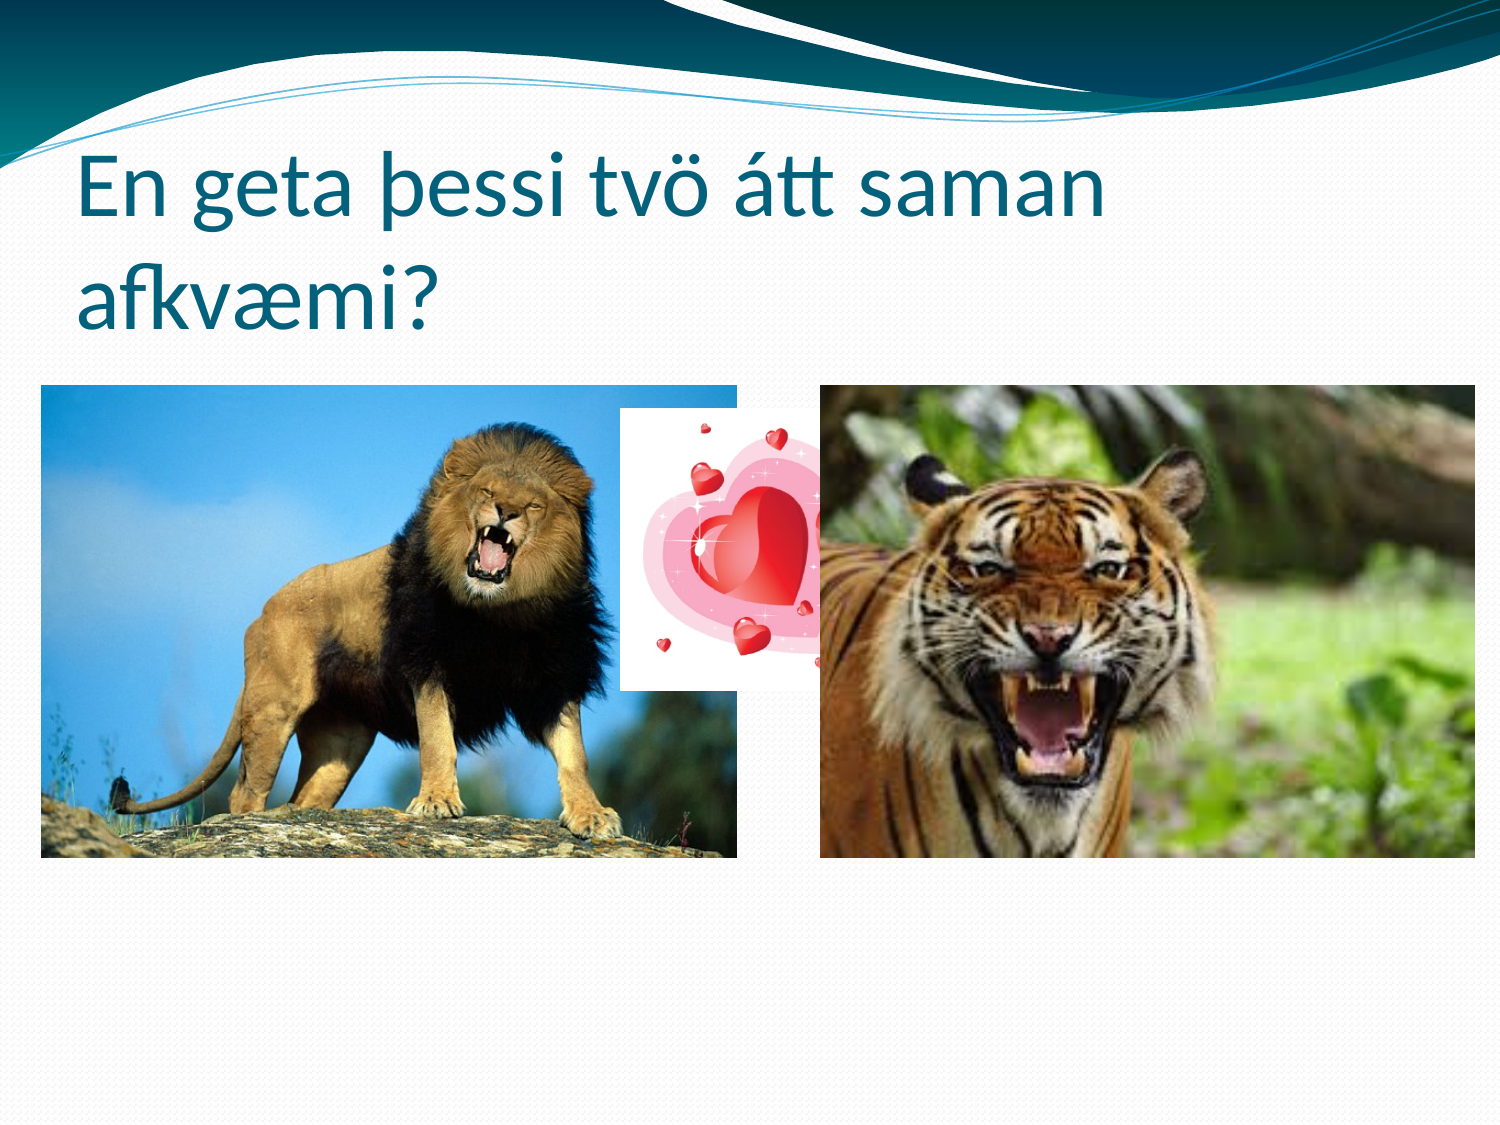

# En geta þessi tvö átt saman afkvæmi?